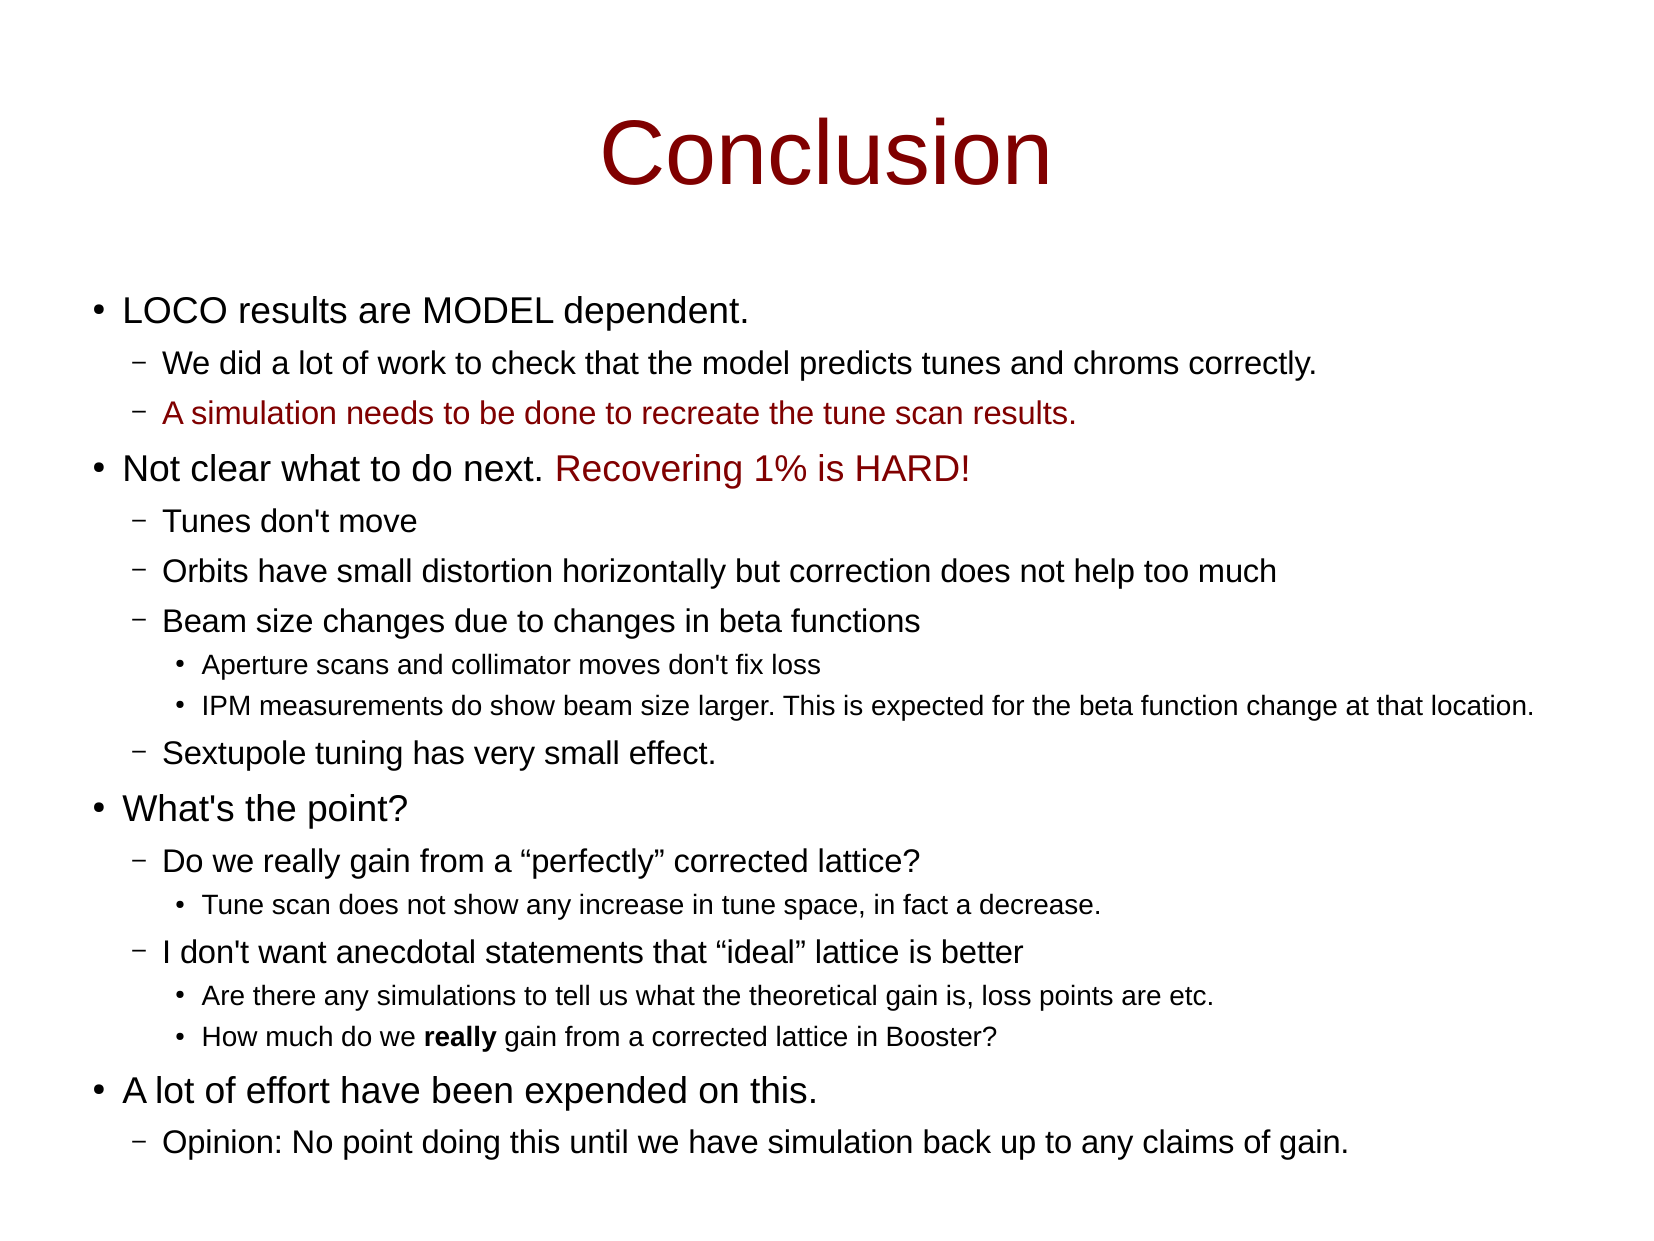

# Conclusion
LOCO results are MODEL dependent.
We did a lot of work to check that the model predicts tunes and chroms correctly.
A simulation needs to be done to recreate the tune scan results.
Not clear what to do next. Recovering 1% is HARD!
Tunes don't move
Orbits have small distortion horizontally but correction does not help too much
Beam size changes due to changes in beta functions
Aperture scans and collimator moves don't fix loss
IPM measurements do show beam size larger. This is expected for the beta function change at that location.
Sextupole tuning has very small effect.
What's the point?
Do we really gain from a “perfectly” corrected lattice?
Tune scan does not show any increase in tune space, in fact a decrease.
I don't want anecdotal statements that “ideal” lattice is better
Are there any simulations to tell us what the theoretical gain is, loss points are etc.
How much do we really gain from a corrected lattice in Booster?
A lot of effort have been expended on this.
Opinion: No point doing this until we have simulation back up to any claims of gain.